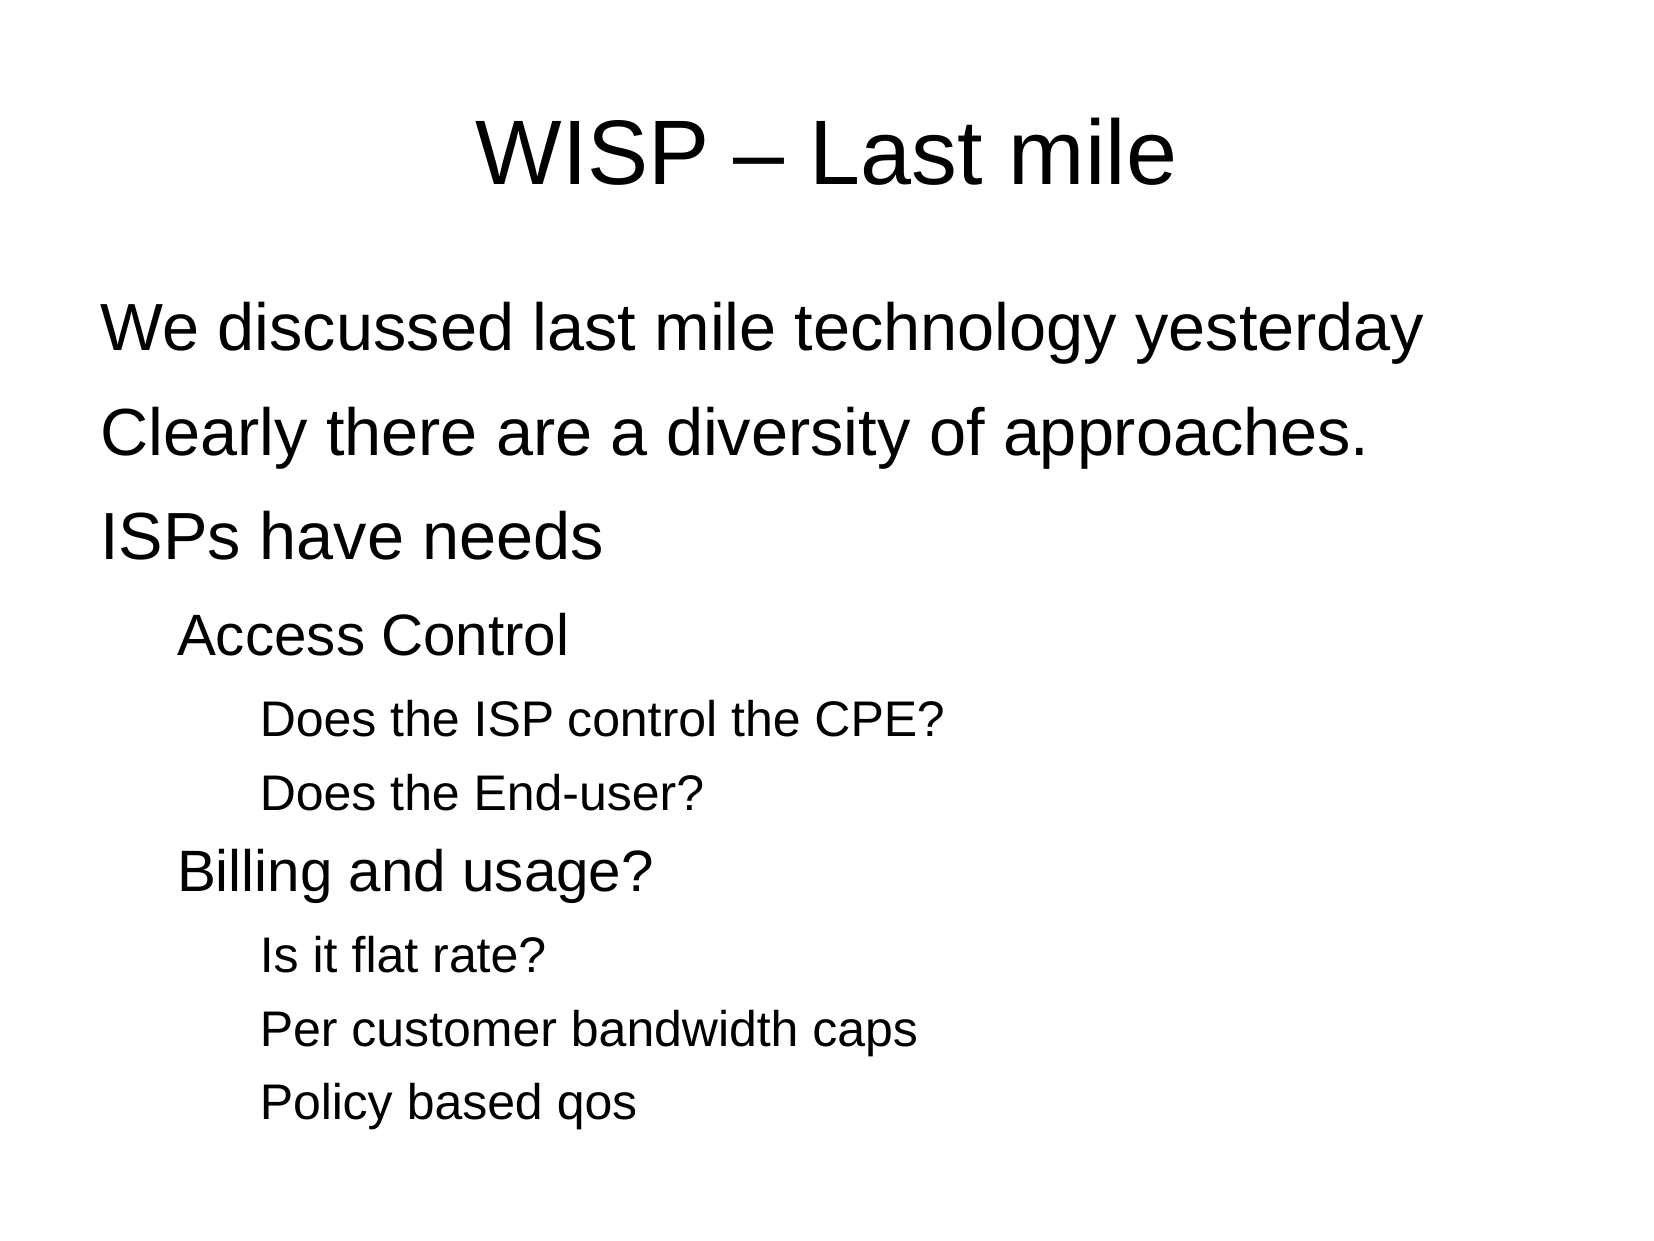

# WISP – Last mile
We discussed last mile technology yesterday
Clearly there are a diversity of approaches.
ISPs have needs
Access Control
Does the ISP control the CPE?
Does the End-user?
Billing and usage?
Is it flat rate?
Per customer bandwidth caps
Policy based qos